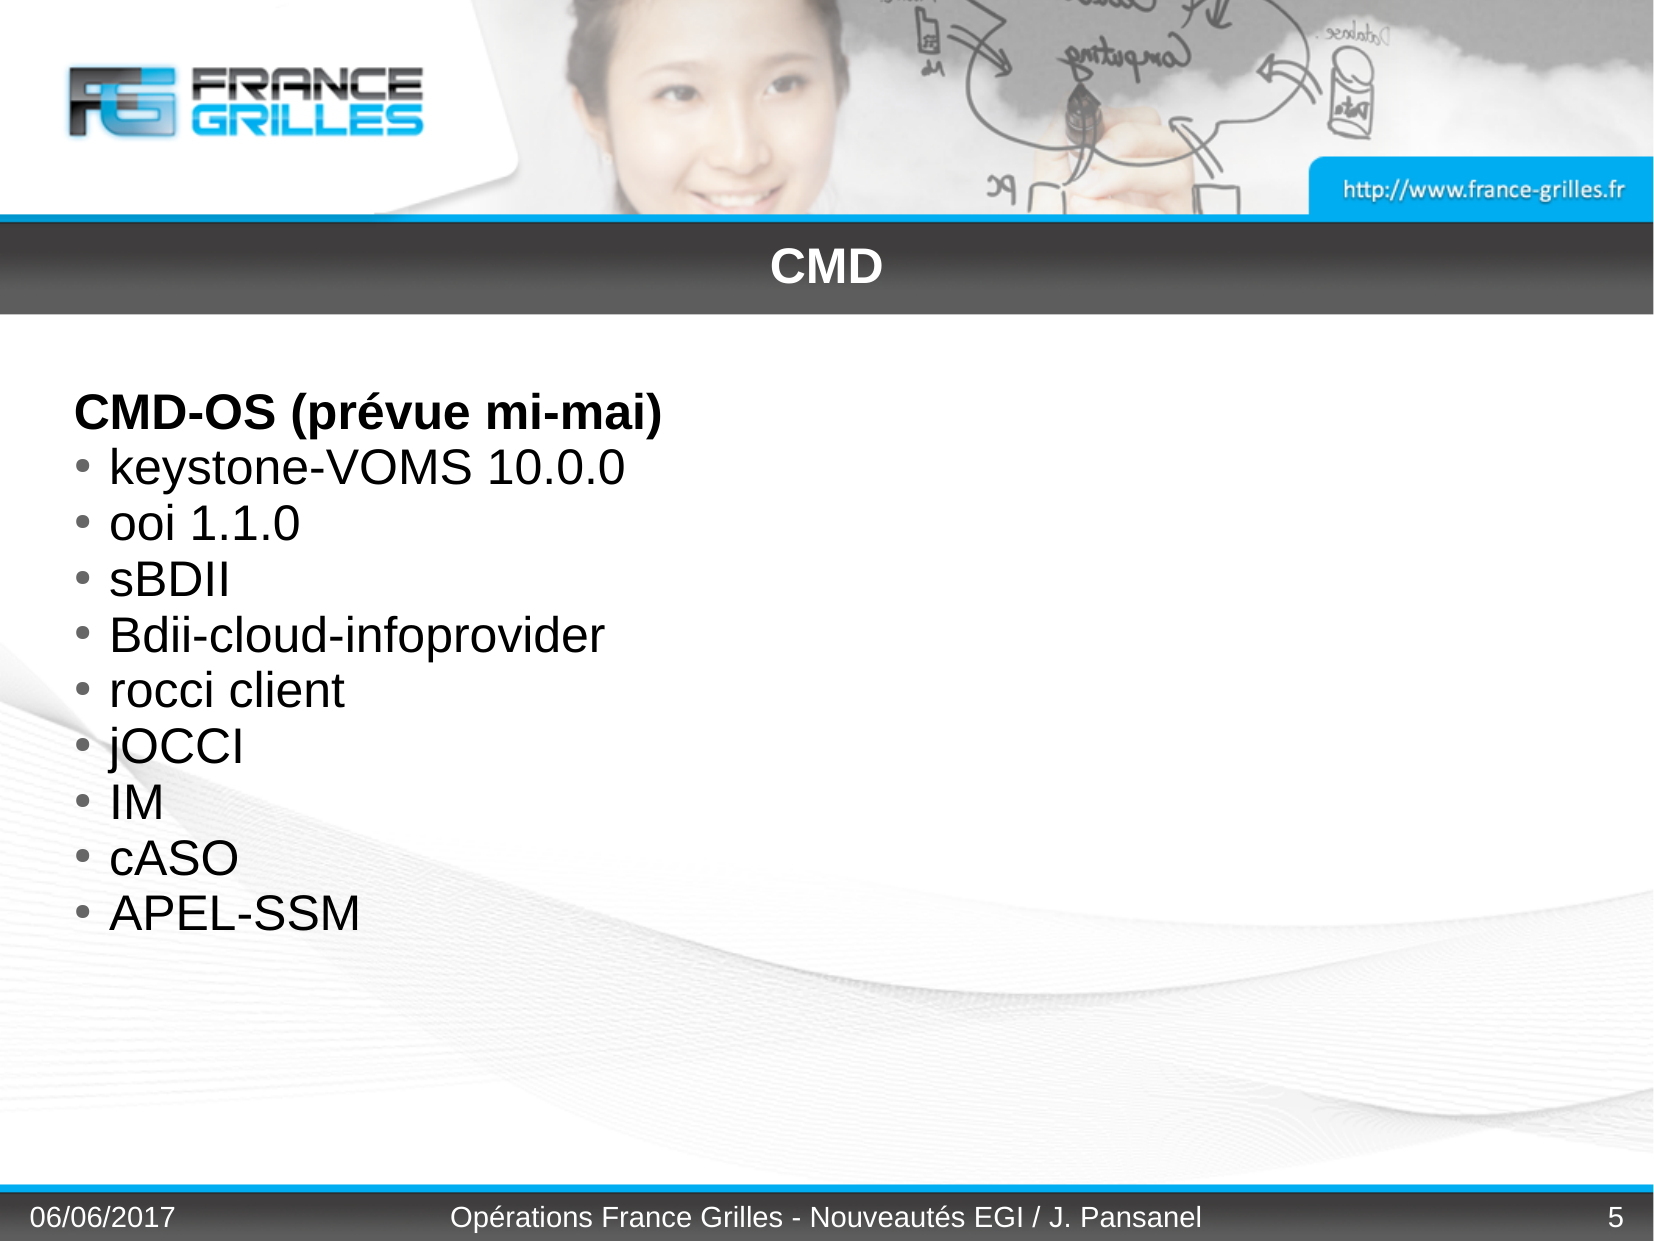

CMD
CMD-OS (prévue mi-mai)
keystone-VOMS 10.0.0
ooi 1.1.0
sBDII
Bdii-cloud-infoprovider
rocci client
jOCCI
IM
cASO
APEL-SSM
06/06/2017
5
Opérations France Grilles - Nouveautés EGI / J. Pansanel